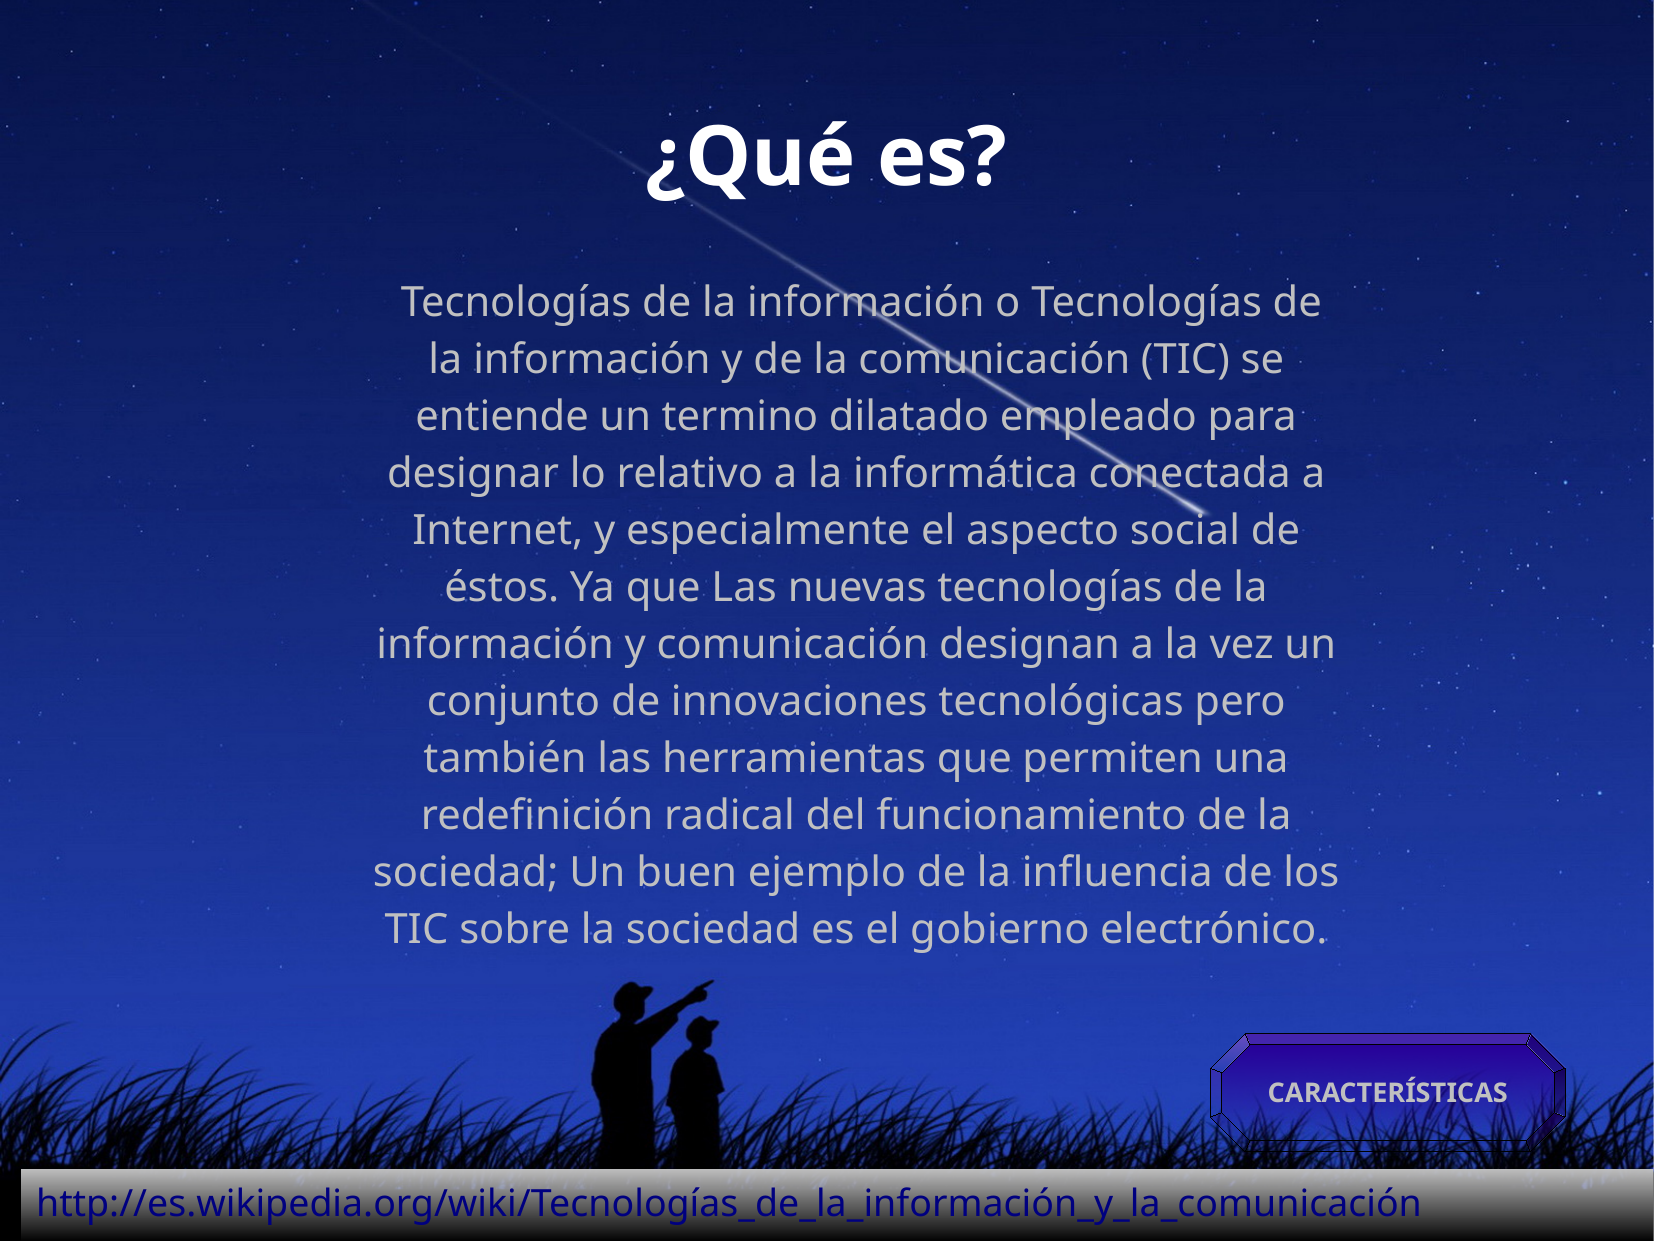

# ¿Qué es?
 Tecnologías de la información o Tecnologías de la información y de la comunicación (TIC) se entiende un termino dilatado empleado para designar lo relativo a la informática conectada a Internet, y especialmente el aspecto social de éstos. Ya que Las nuevas tecnologías de la información y comunicación designan a la vez un conjunto de innovaciones tecnológicas pero también las herramientas que permiten una redefinición radical del funcionamiento de la sociedad; Un buen ejemplo de la influencia de los TIC sobre la sociedad es el gobierno electrónico.
CARACTERÍSTICAS
http://es.wikipedia.org/wiki/Tecnologías_de_la_información_y_la_comunicación